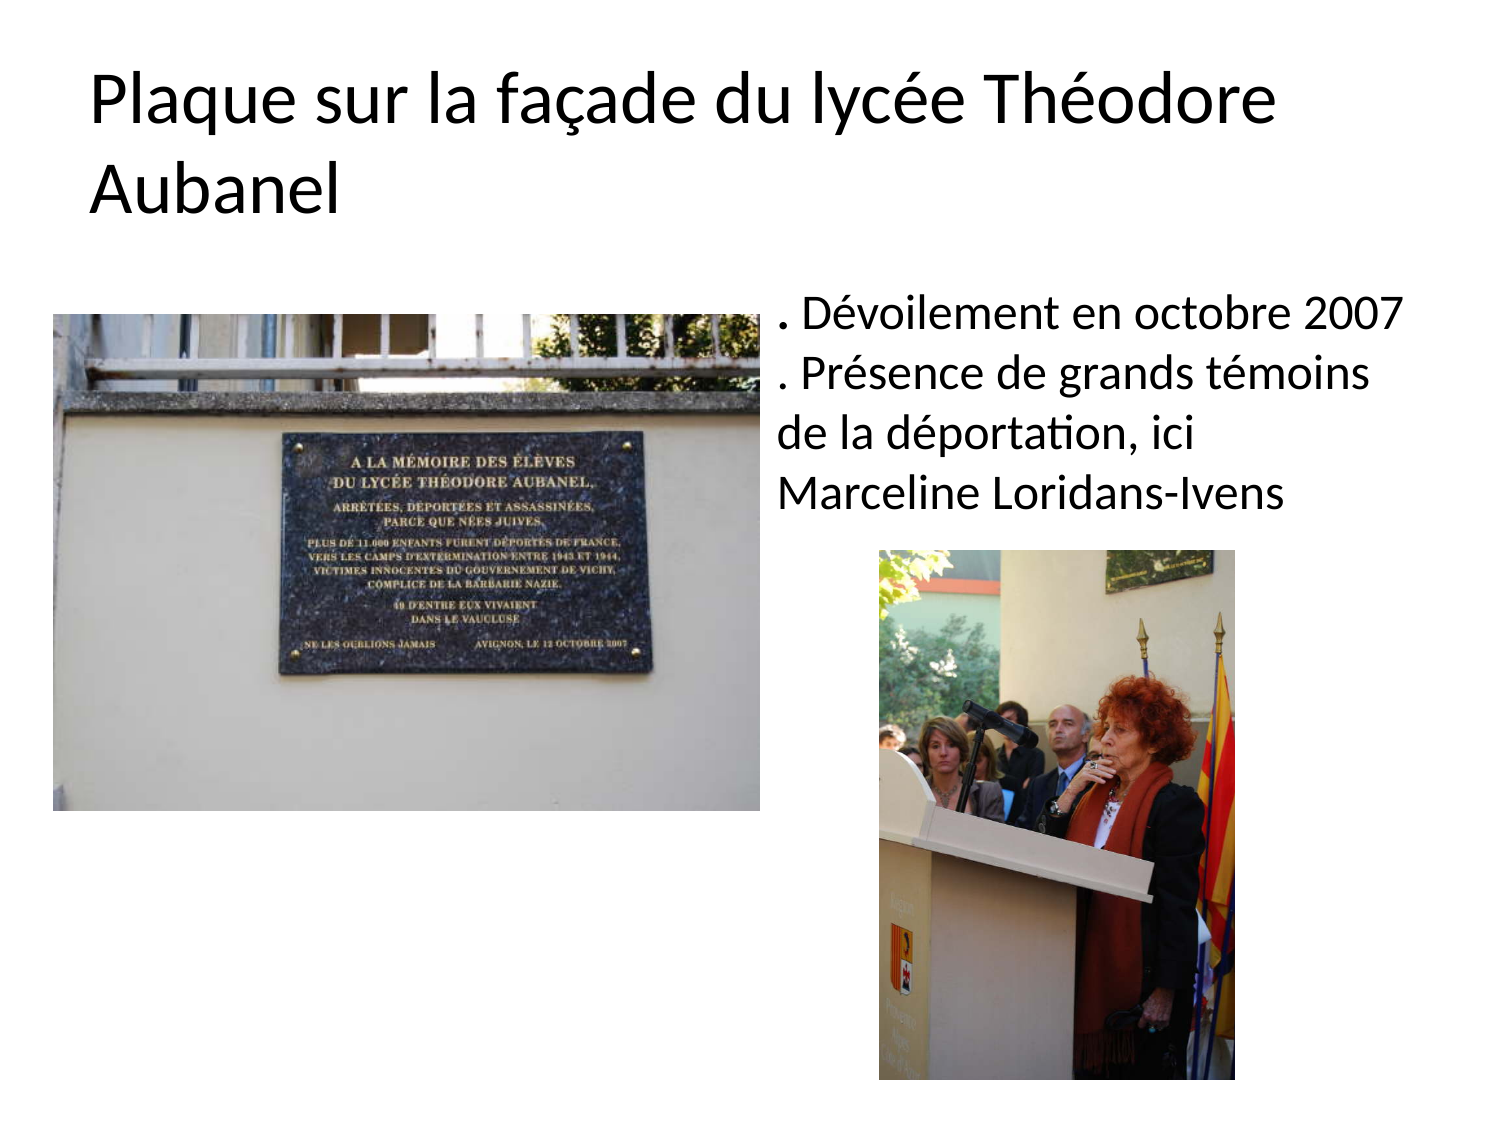

Plaque sur la façade du lycée Théodore Aubanel
. Dévoilement en octobre 2007
. Présence de grands témoins de la déportation, ici Marceline Loridans-Ivens